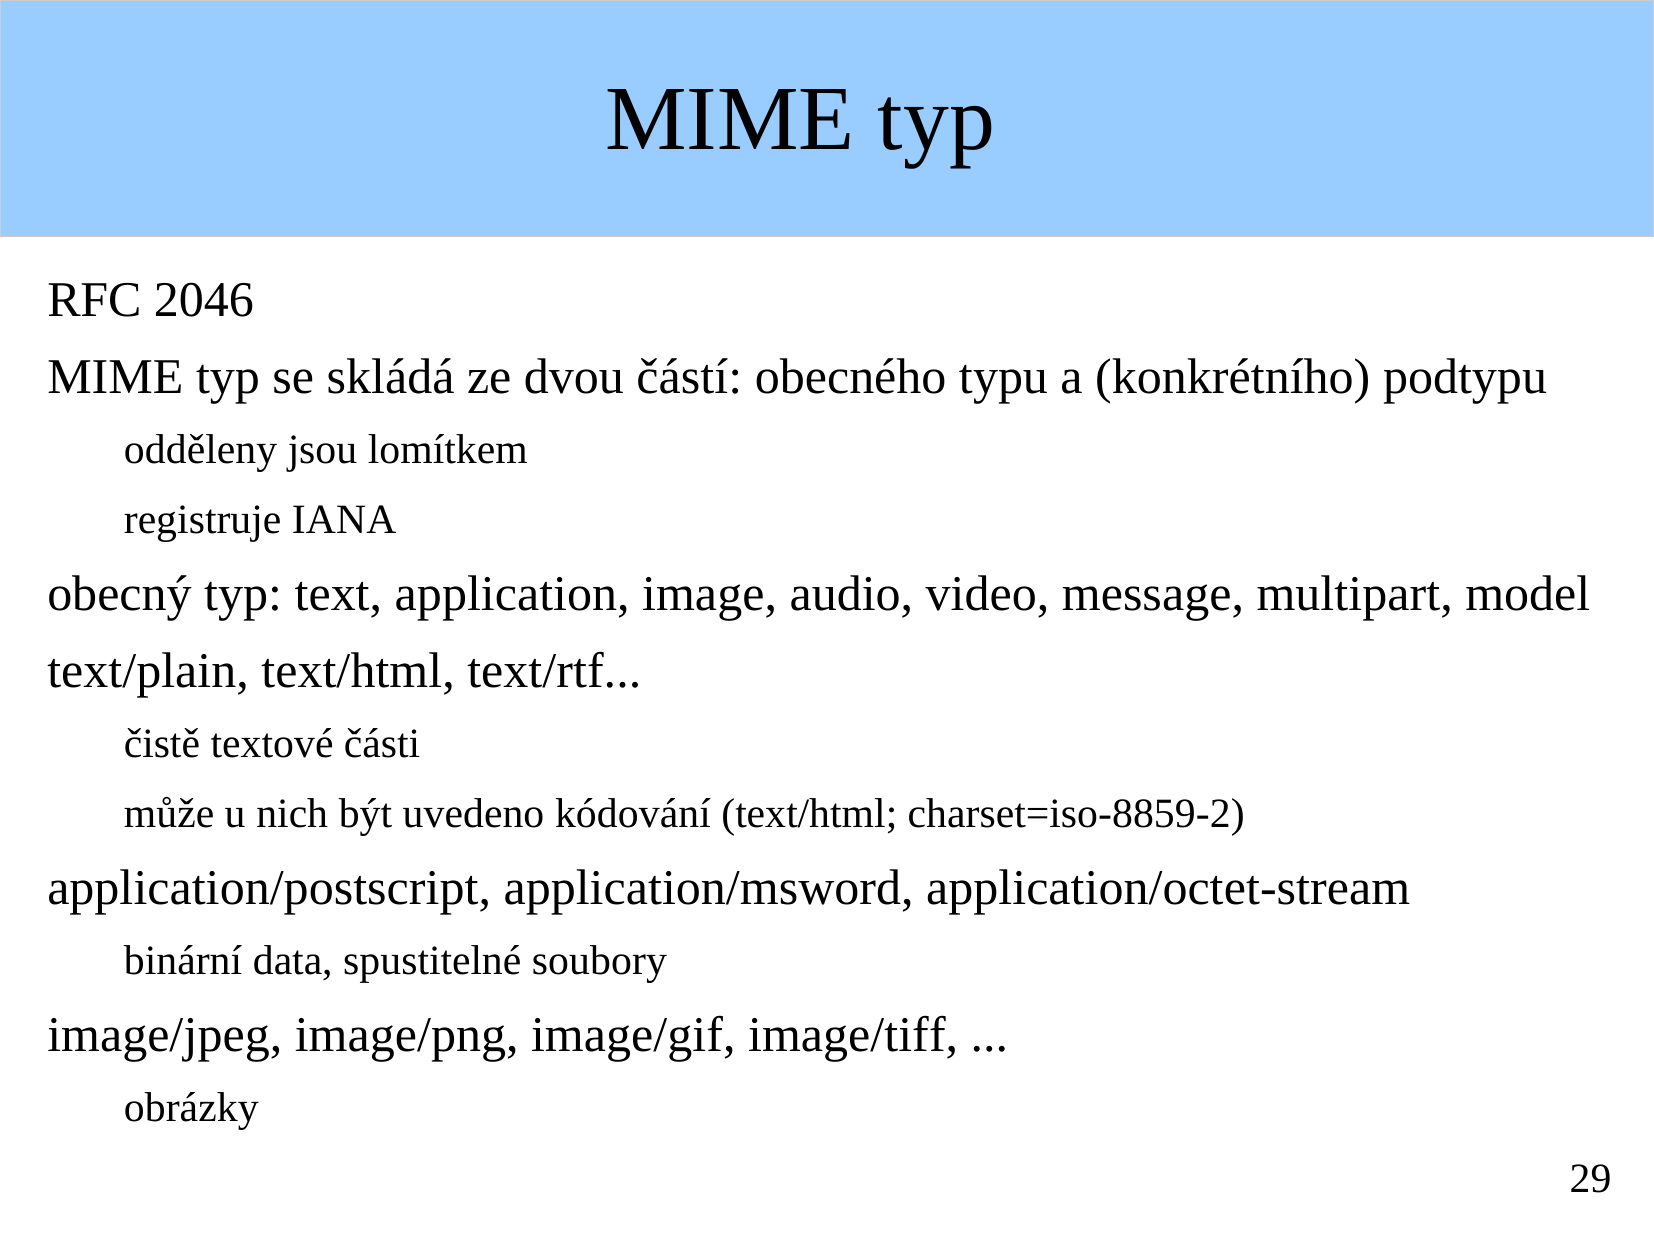

# MIME typ
RFC 2046
MIME typ se skládá ze dvou částí: obecného typu a (konkrétního) podtypu
odděleny jsou lomítkem
registruje IANA
obecný typ: text, application, image, audio, video, message, multipart, model
text/plain, text/html, text/rtf...
čistě textové části
může u nich být uvedeno kódování (text/html; charset=iso-8859-2)
application/postscript, application/msword, application/octet-stream
binární data, spustitelné soubory
image/jpeg, image/png, image/gif, image/tiff, ...
obrázky